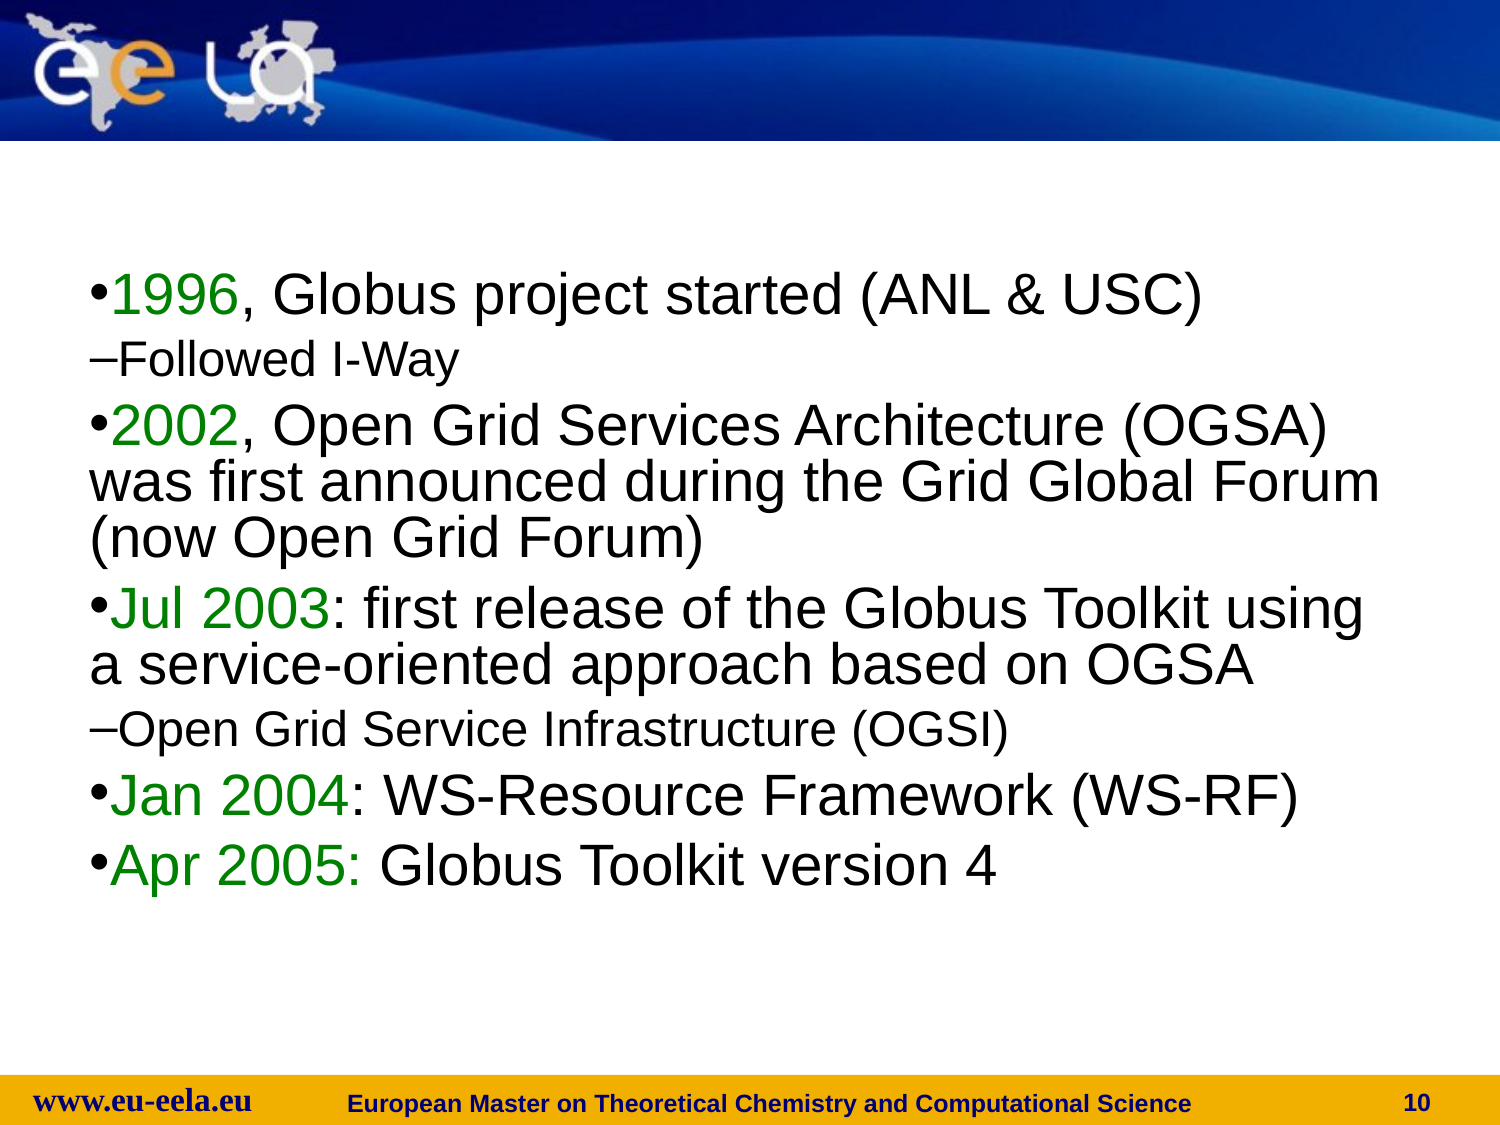

1996, Globus project started (ANL & USC)
Followed I-Way
2002, Open Grid Services Architecture (OGSA) was first announced during the Grid Global Forum (now Open Grid Forum)
Jul 2003: first release of the Globus Toolkit using a service-oriented approach based on OGSA
Open Grid Service Infrastructure (OGSI)
Jan 2004: WS-Resource Framework (WS-RF)
Apr 2005: Globus Toolkit version 4
European Master on Theoretical Chemistry and Computational Science